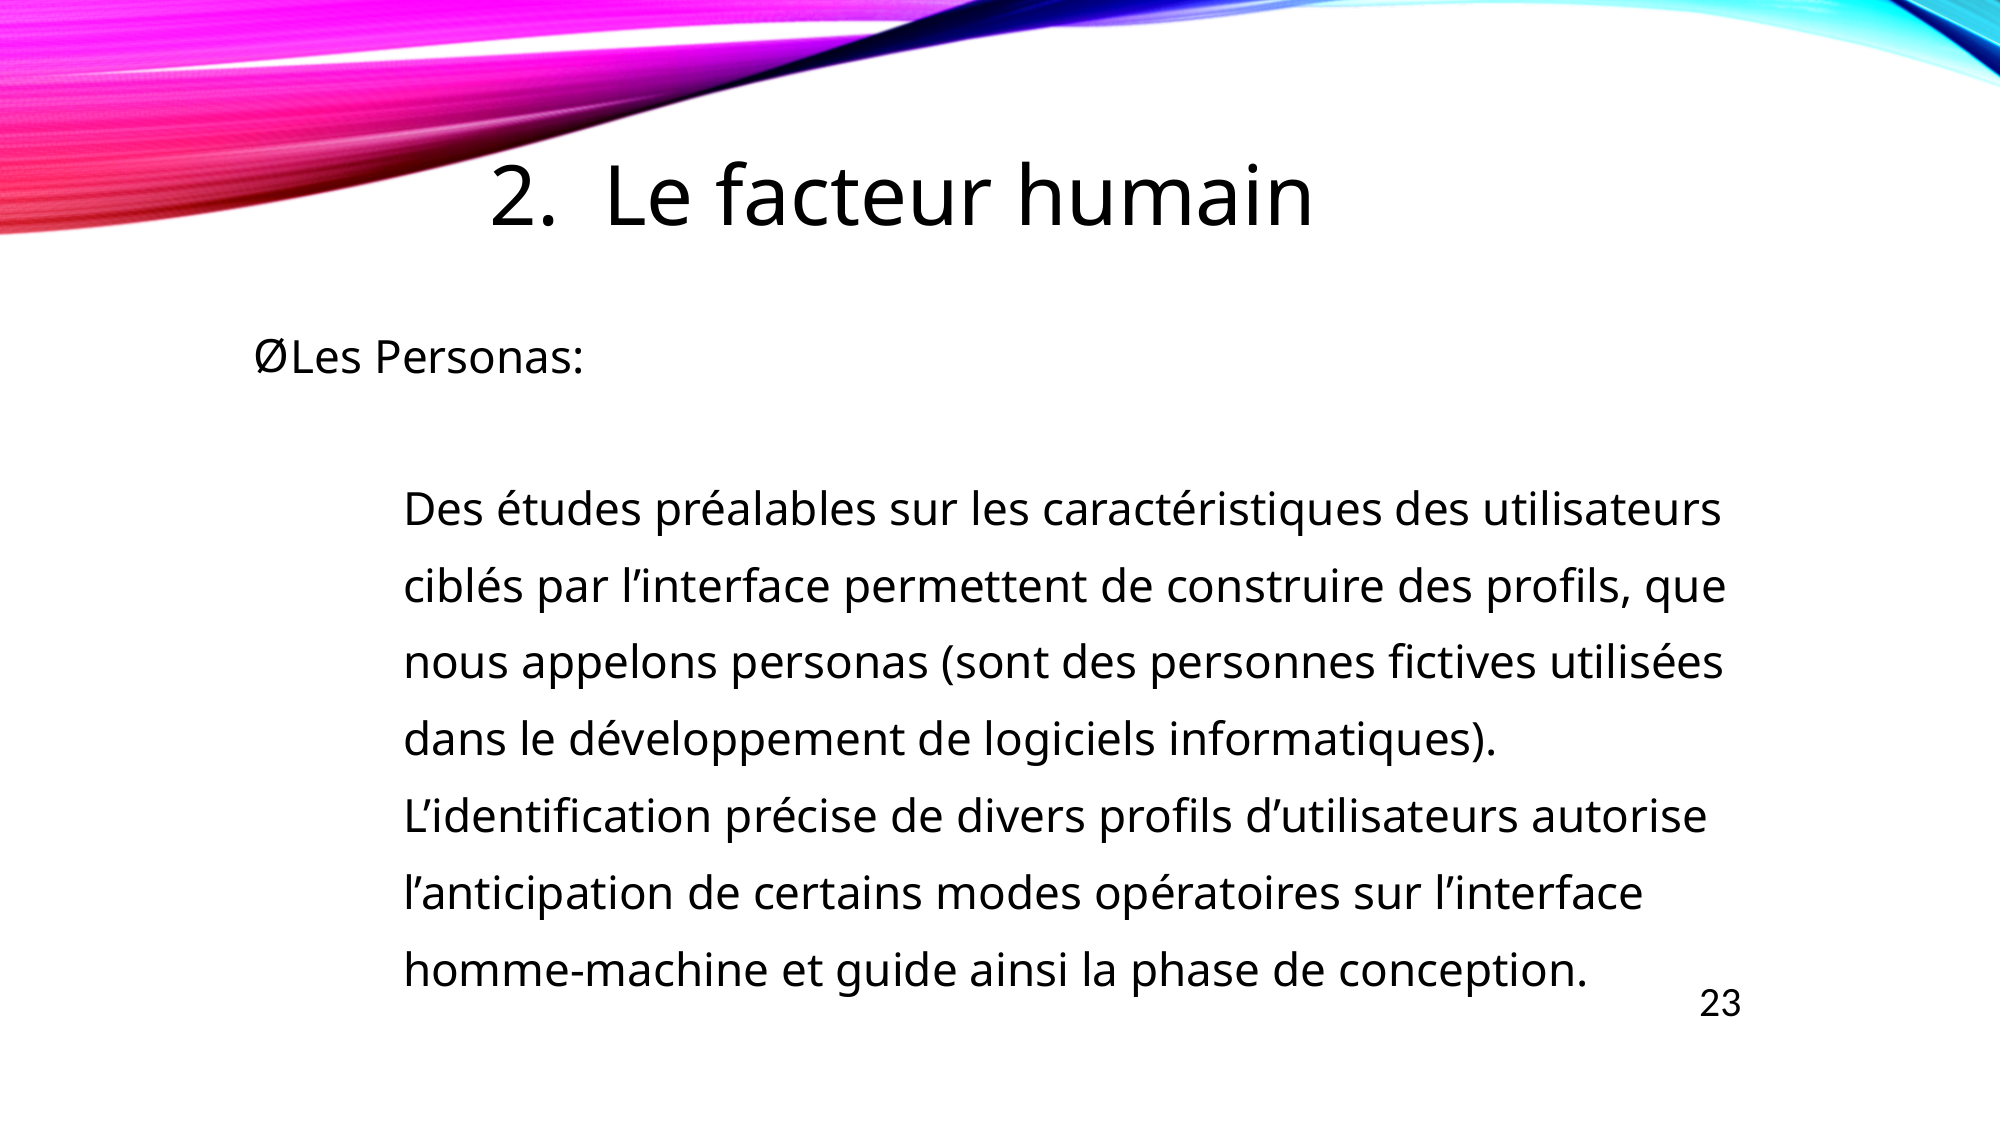

# 2. Le facteur humain
Les Personas:
Des études préalables sur les caractéristiques des utilisateurs ciblés par l’interface permettent de construire des profils, que nous appelons personas (sont des personnes fictives utilisées dans le développement de logiciels informatiques). L’identification précise de divers profils d’utilisateurs autorise l’anticipation de certains modes opératoires sur l’interface homme-machine et guide ainsi la phase de conception.